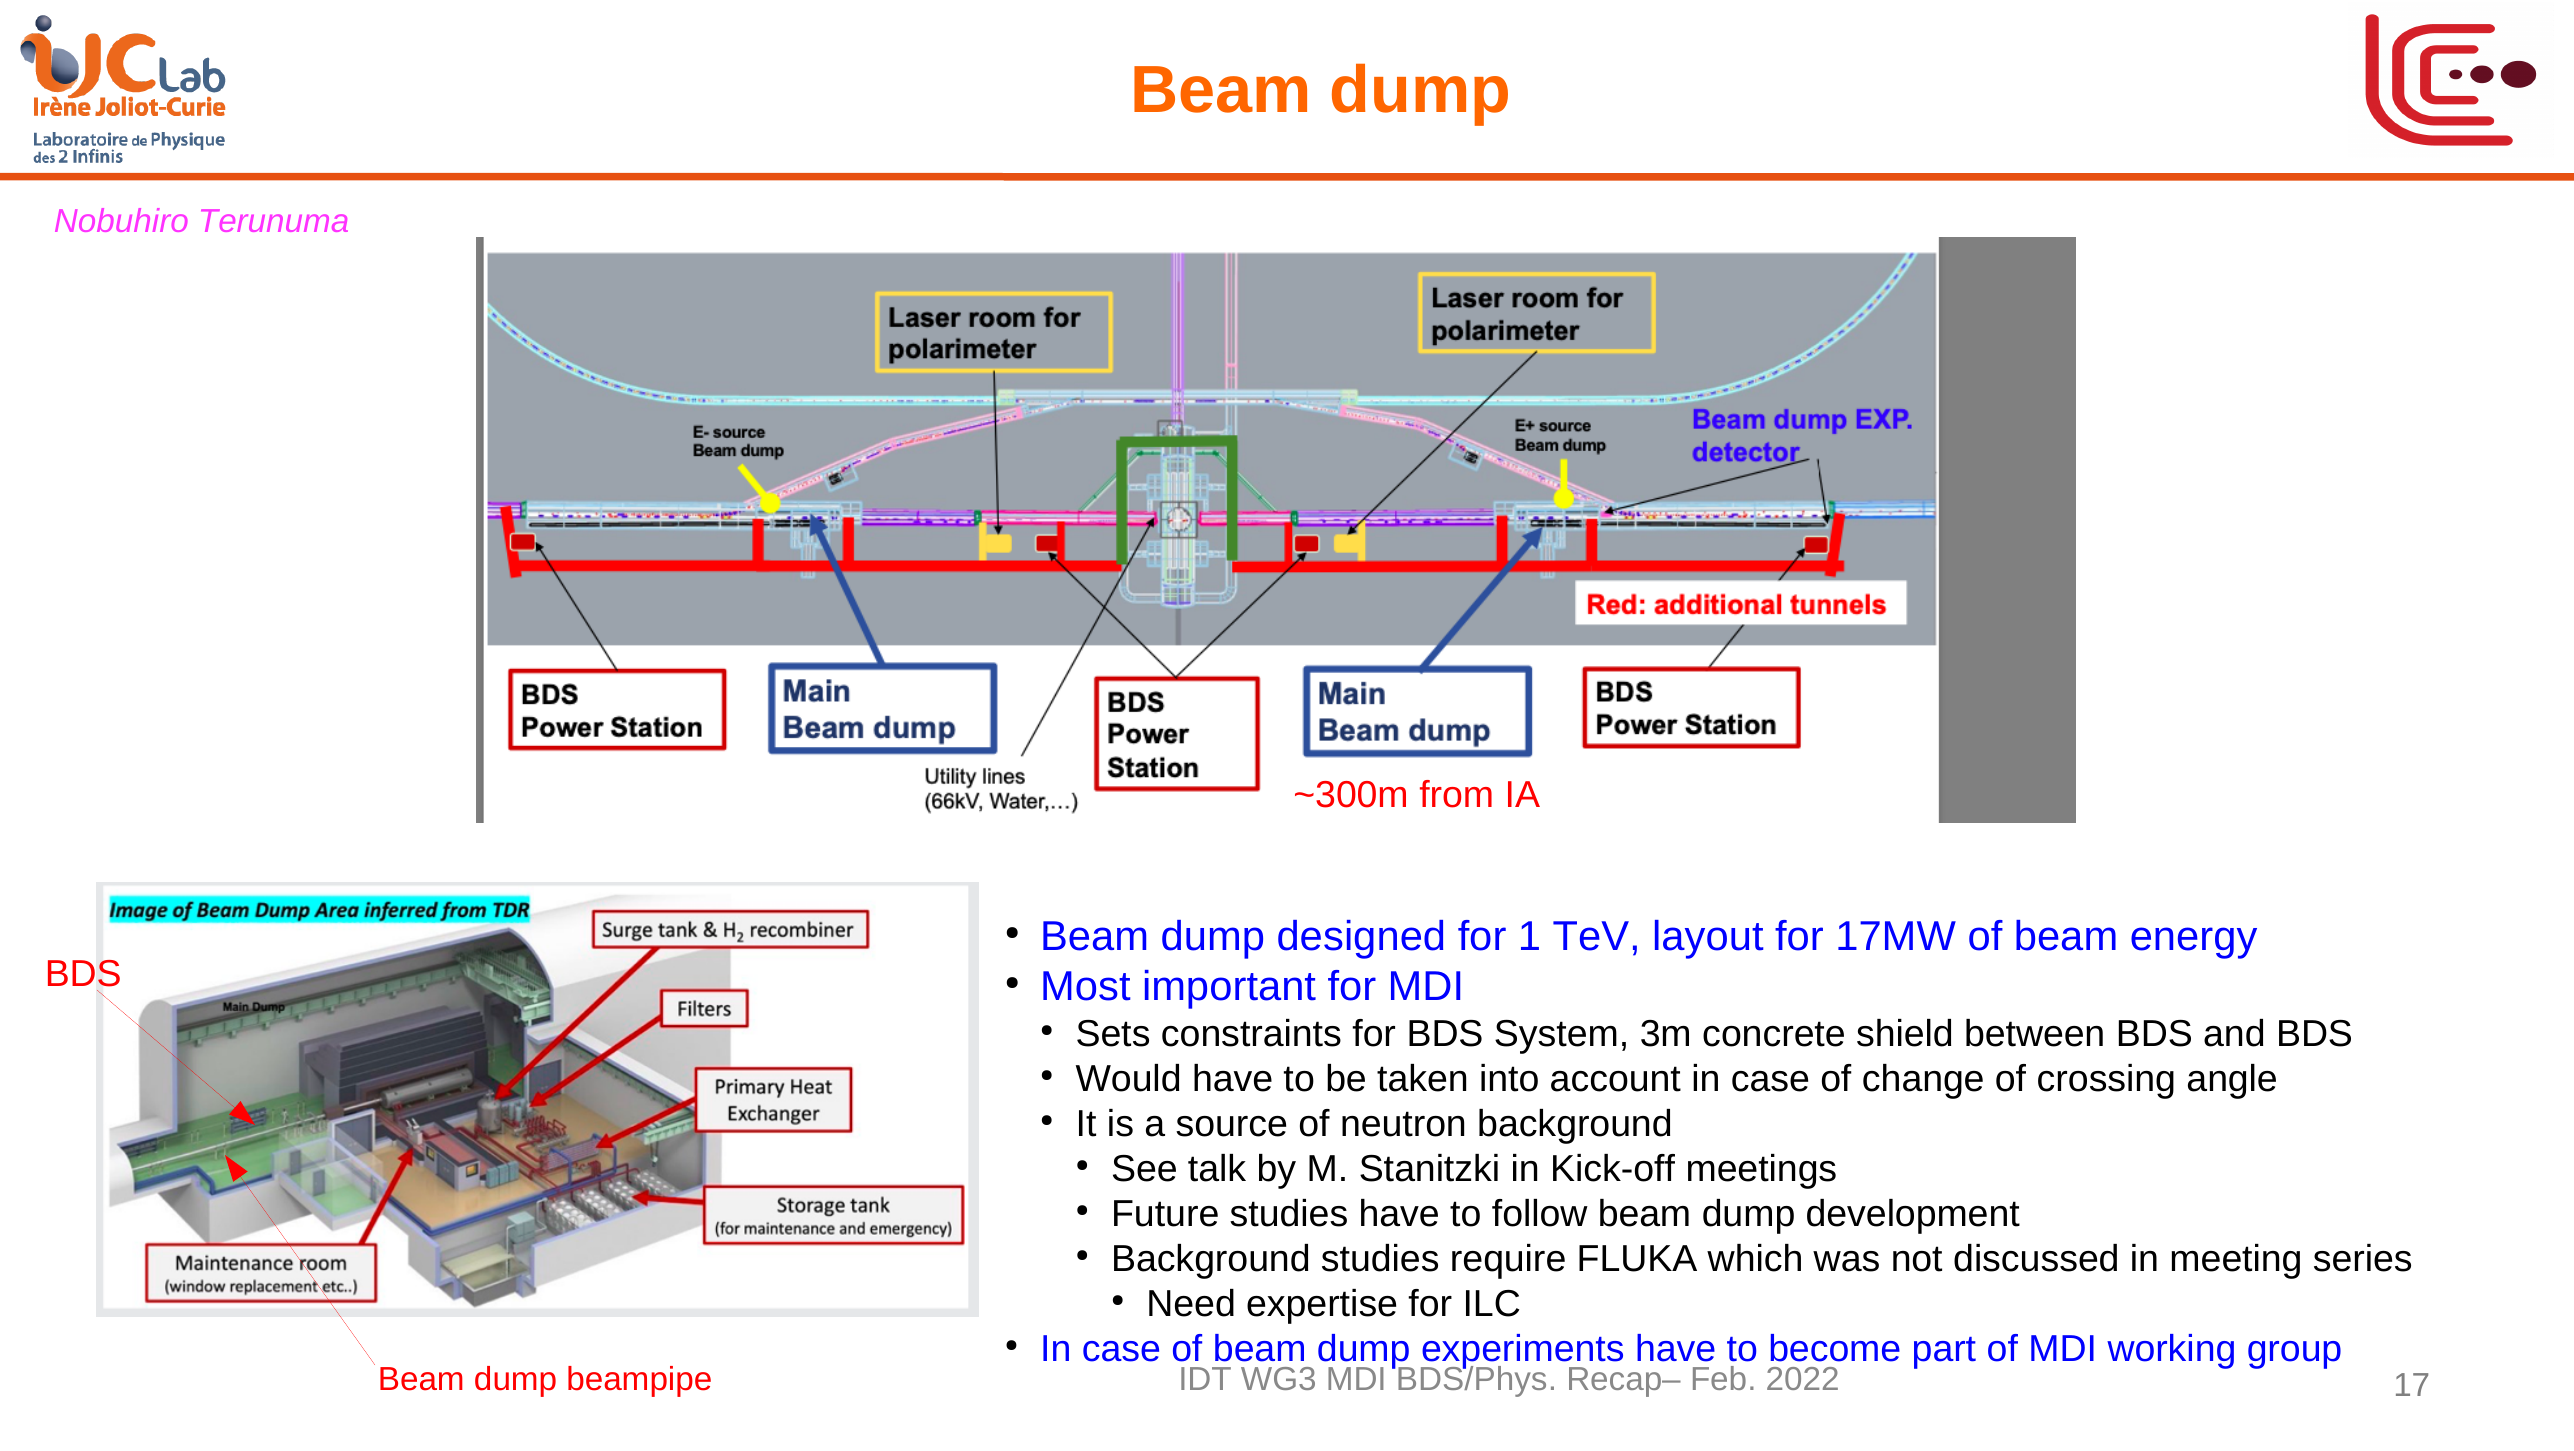

# Beam dump
Nobuhiro Terunuma
~300m from IA
Beam dump designed for 1 TeV, layout for 17MW of beam energy
Most important for MDI
Sets constraints for BDS System, 3m concrete shield between BDS and BDS
Would have to be taken into account in case of change of crossing angle
It is a source of neutron background
See talk by M. Stanitzki in Kick-off meetings
Future studies have to follow beam dump development
Background studies require FLUKA which was not discussed in meeting series
Need expertise for ILC
In case of beam dump experiments have to become part of MDI working group
BDS
17
Beam dump beampipe